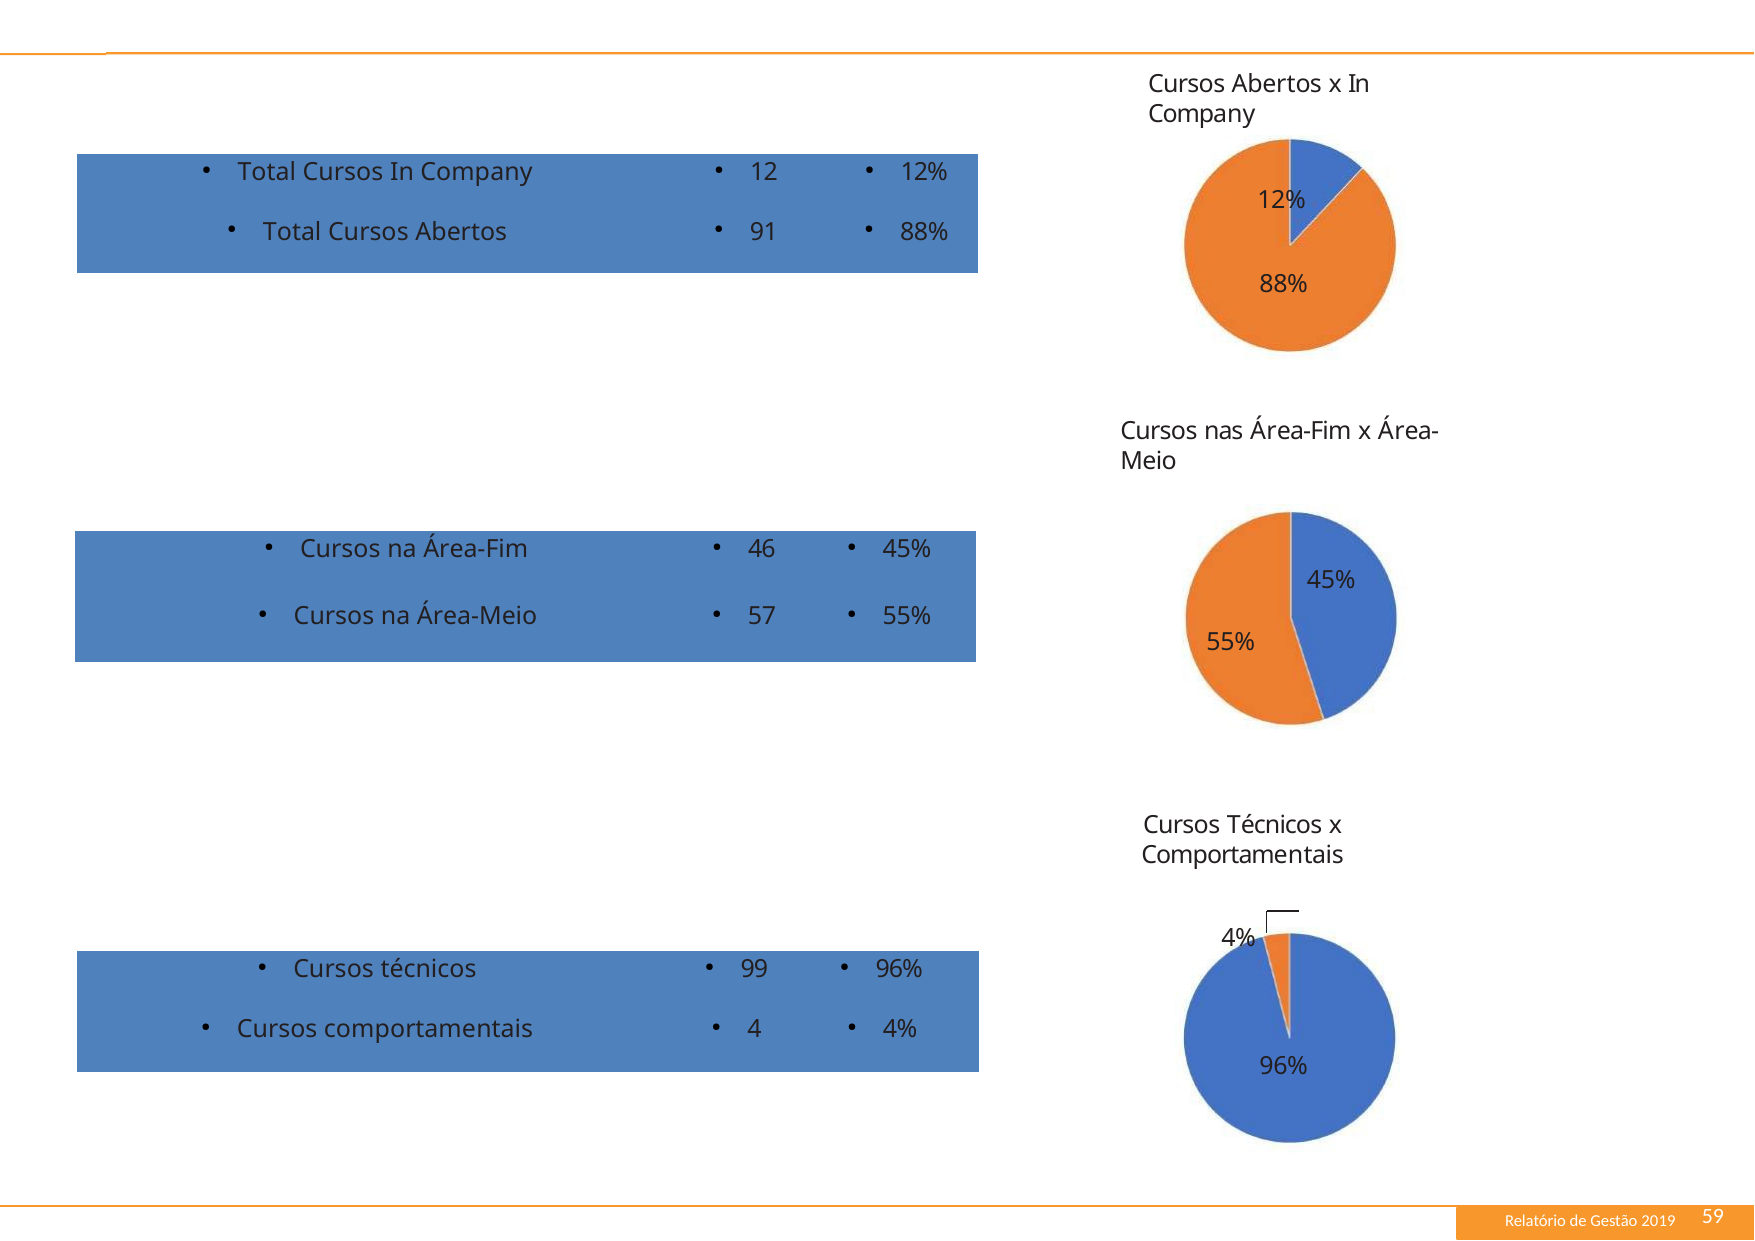

Cursos Abertos x In Company
12%
| Total Cursos In Company | 12 | 12% |
| --- | --- | --- |
| Total Cursos Abertos | 91 | 88% |
88%
Cursos nas Área-Fim x Área-Meio
| Cursos na Área-Fim | 46 | 45% |
| --- | --- | --- |
| Cursos na Área-Meio | 57 | 55% |
45%
55%
Cursos Técnicos x Comportamentais
4%
| Cursos técnicos | 99 | 96% |
| --- | --- | --- |
| Cursos comportamentais | 4 | 4% |
96%
59
Relatório de Gestão 2019